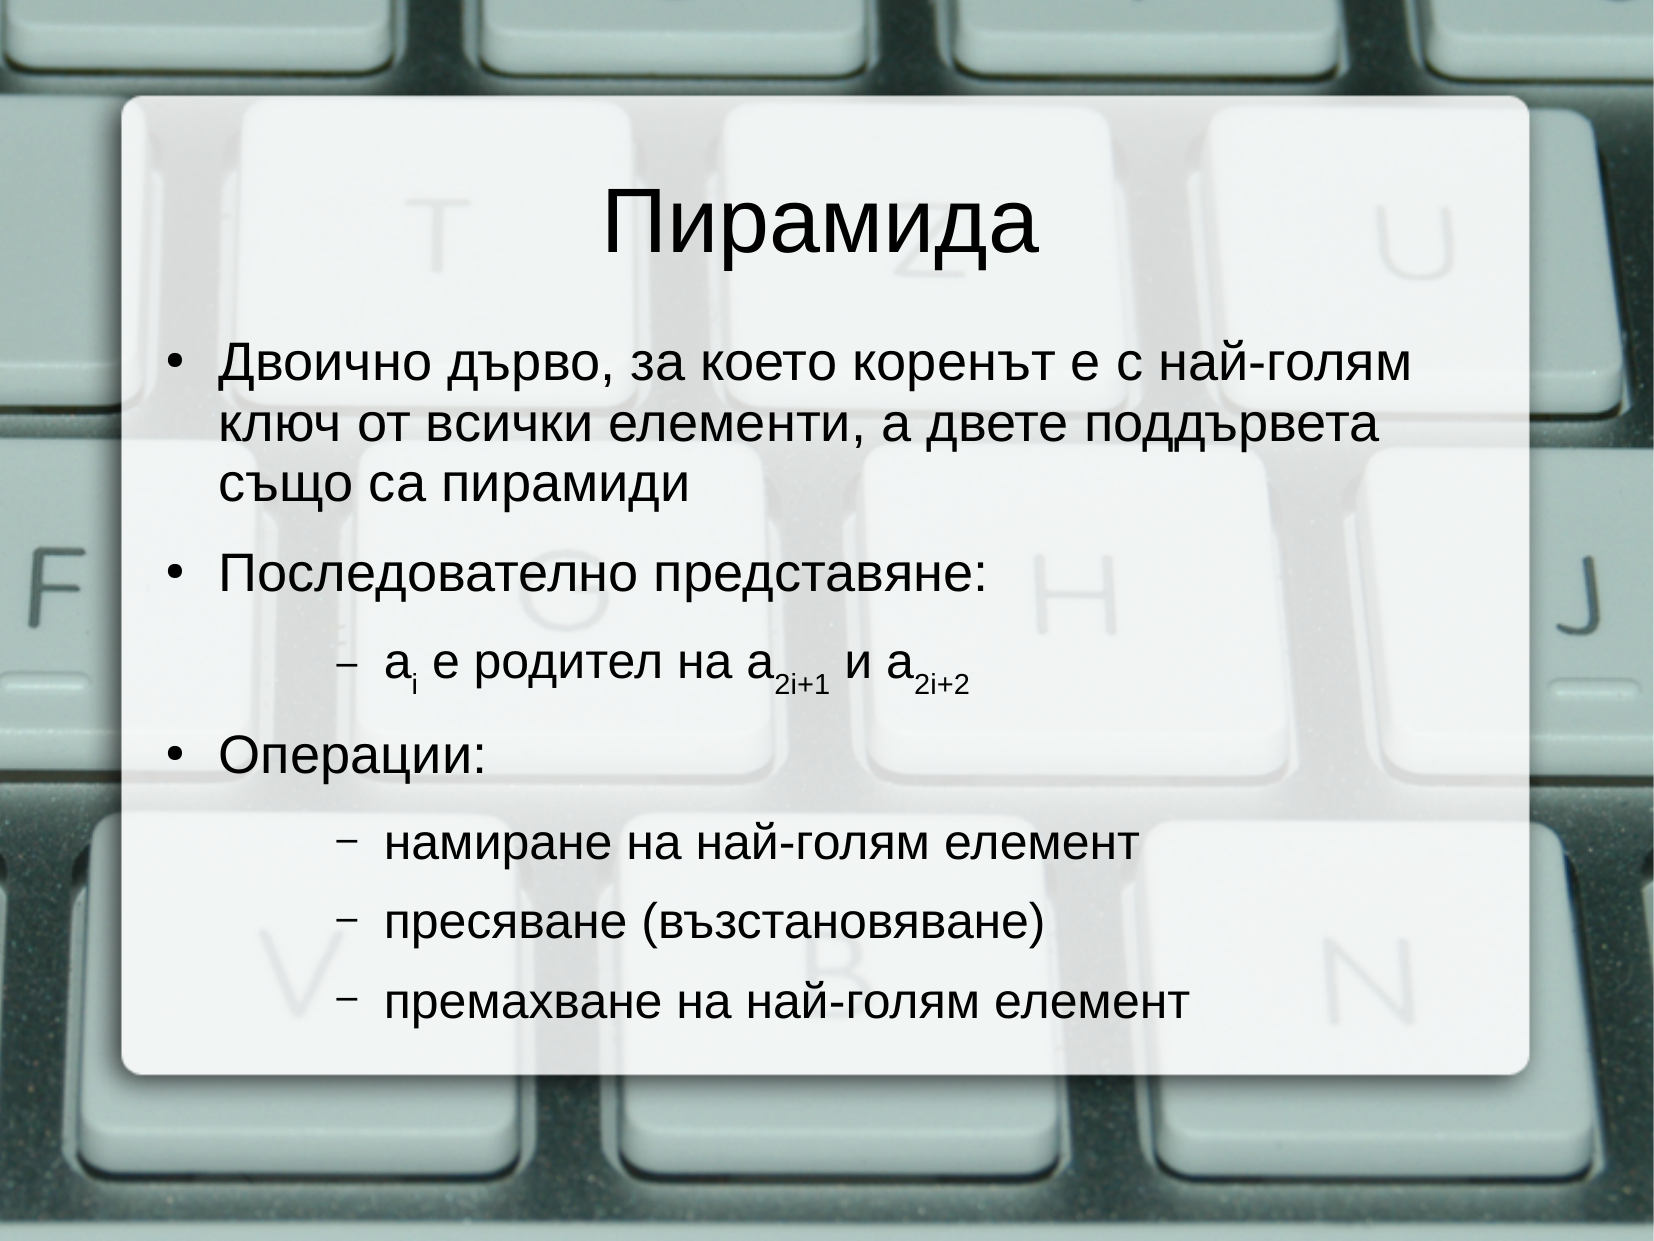

# Пирамида
Двоично дърво, за което коренът е с най-голям ключ от всички елементи, а двете поддървета също са пирамиди
Последователно представяне:
ai е родител на a2i+1 и a2i+2
Операции:
намиране на най-голям елемент
пресяване (възстановяване)
премахване на най-голям елемент